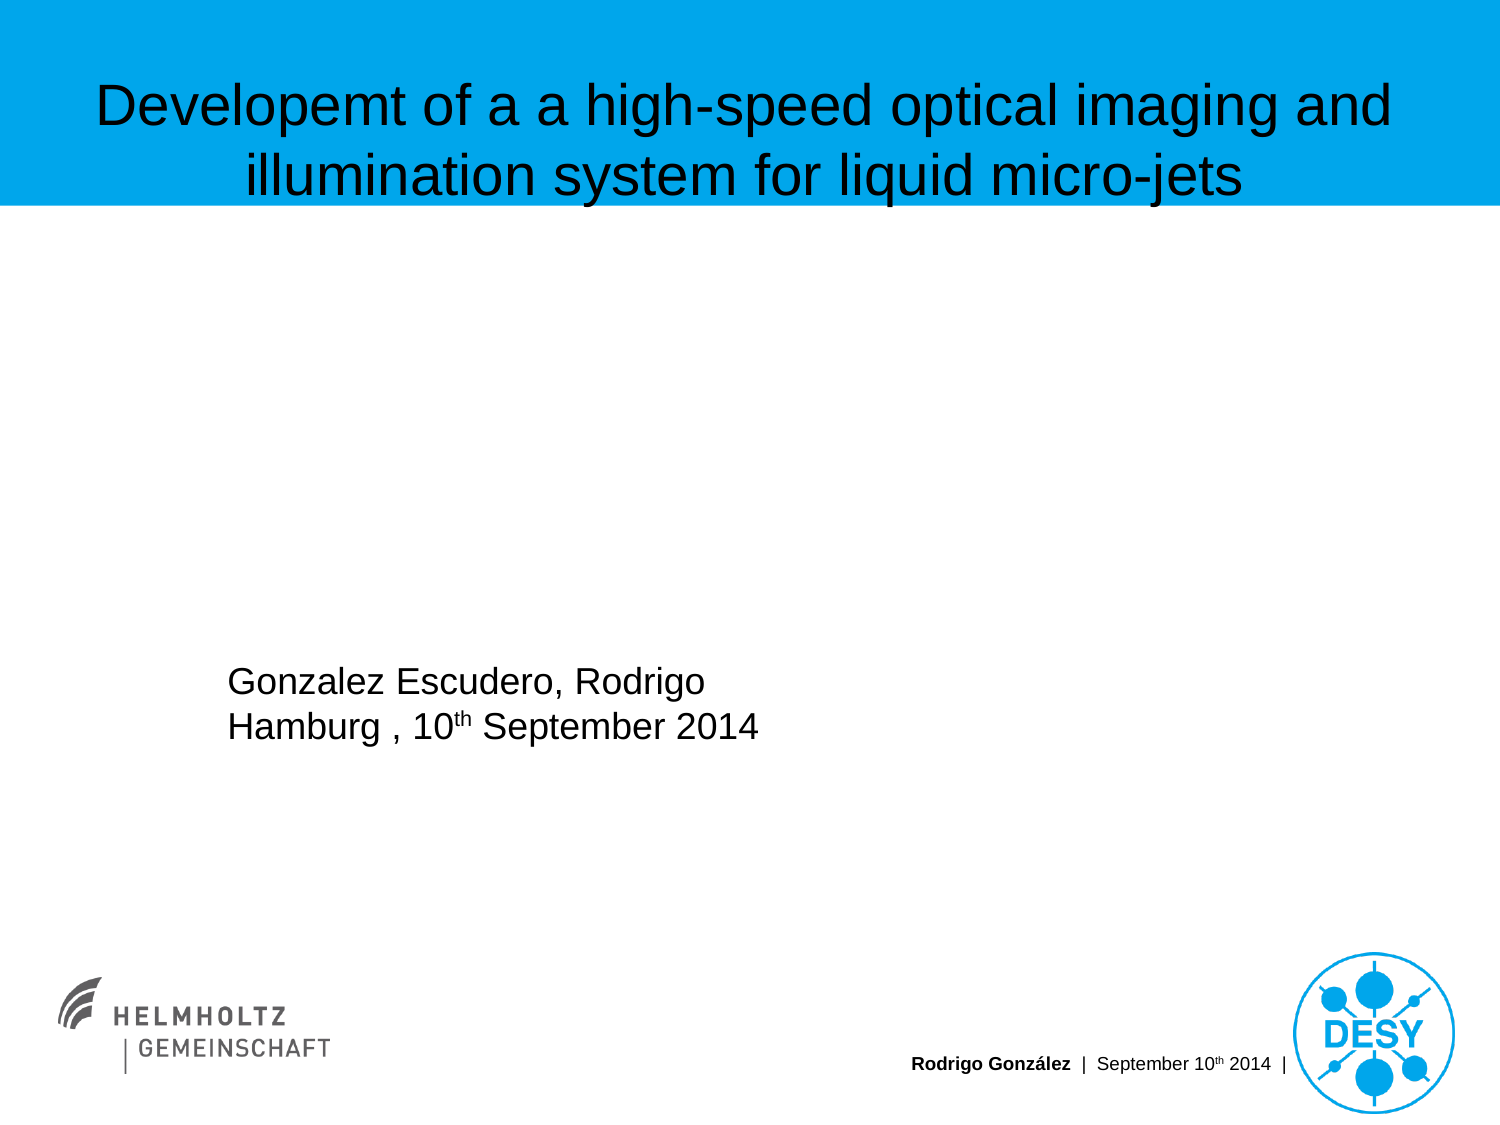

# Developemt of a a high-speed optical imaging and illumination system for liquid micro-jets
Gonzalez Escudero, Rodrigo
Hamburg , 10th September 2014